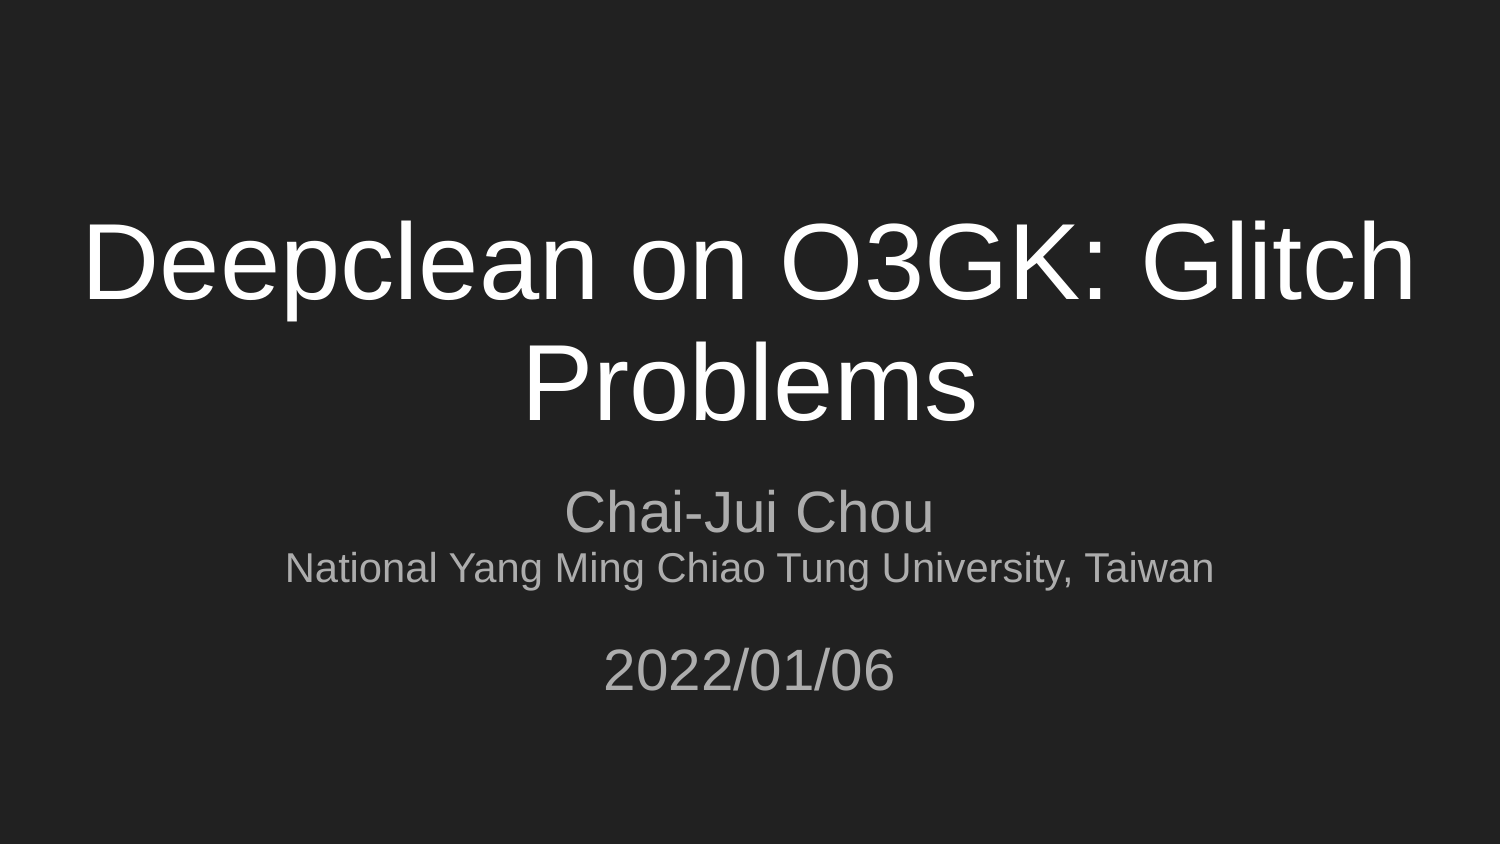

# Deepclean on O3GK: Glitch Problems
Chai-Jui Chou
National Yang Ming Chiao Tung University, Taiwan
2022/01/06